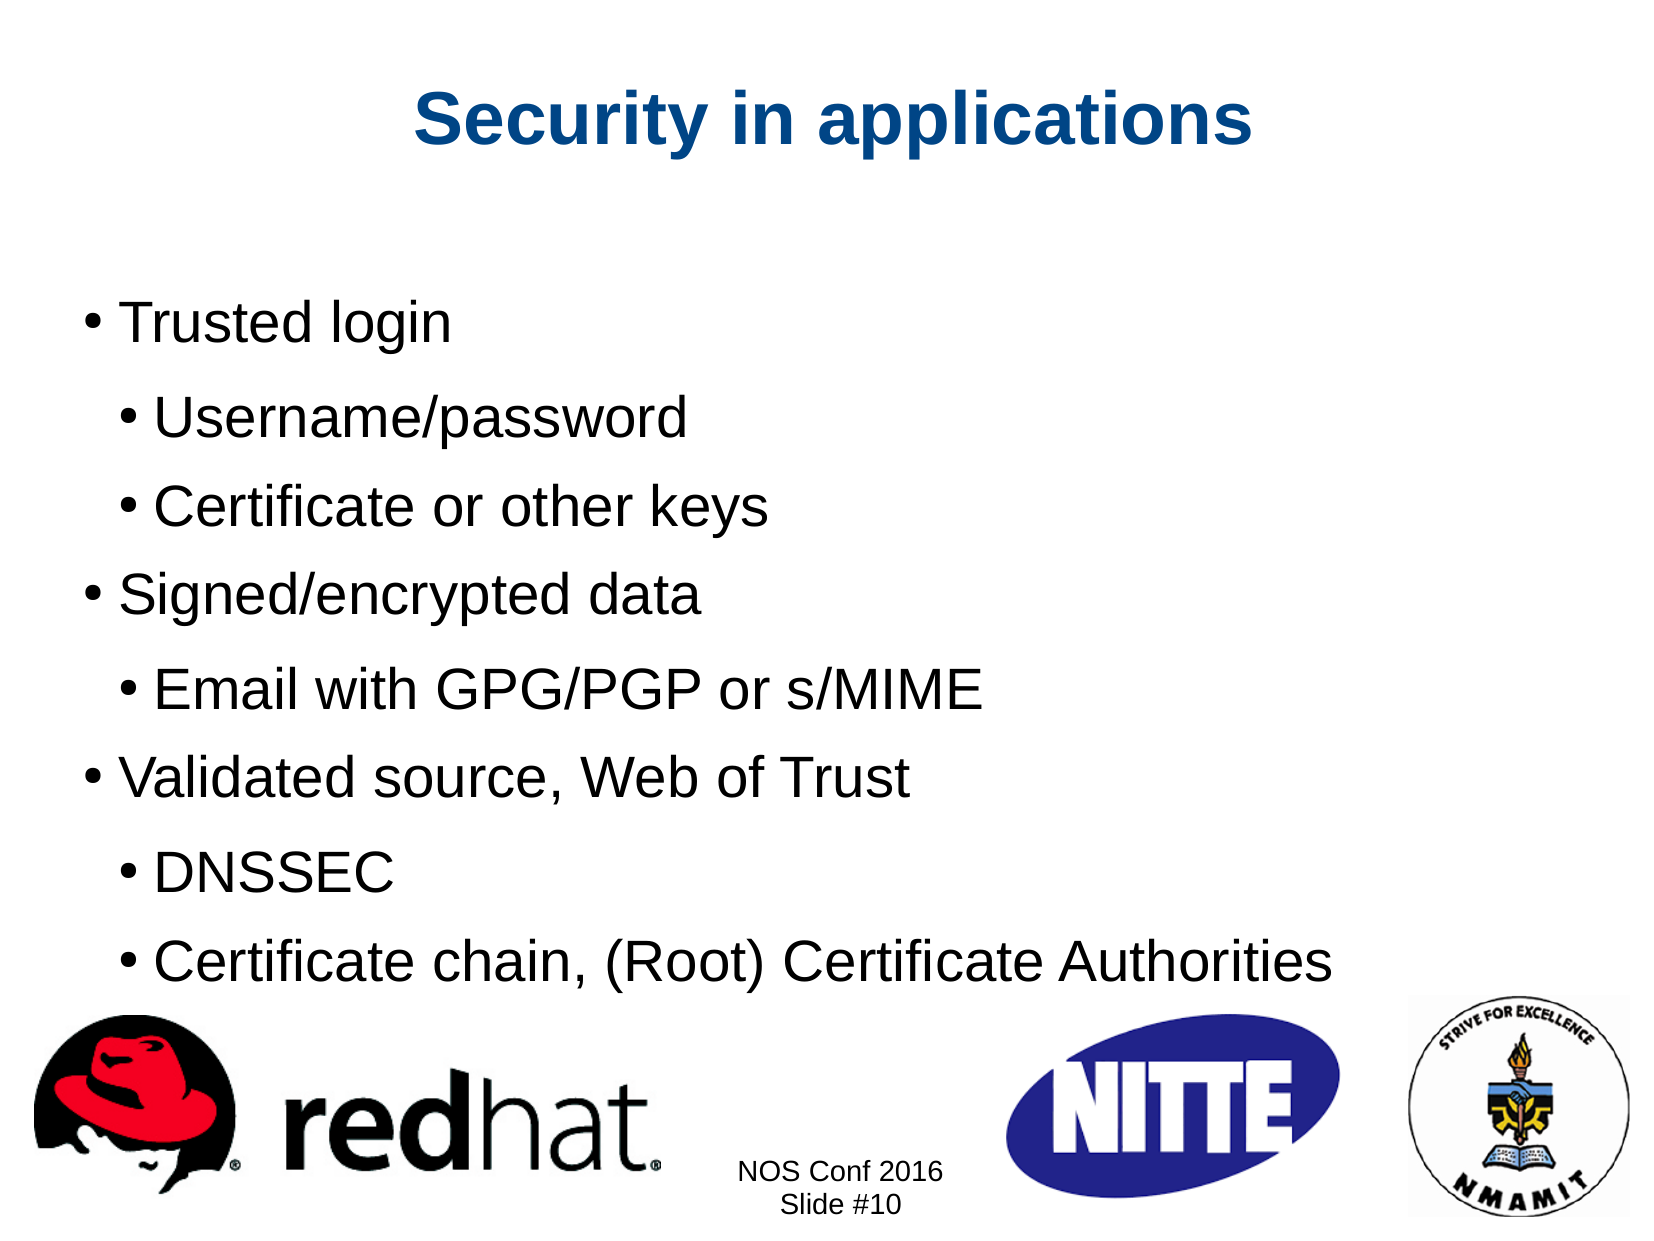

Security in applications
# Trusted login
Username/password
Certificate or other keys
Signed/encrypted data
Email with GPG/PGP or s/MIME
Validated source, Web of Trust
DNSSEC
Certificate chain, (Root) Certificate Authorities
FOSDEM, 31 January 2015
10